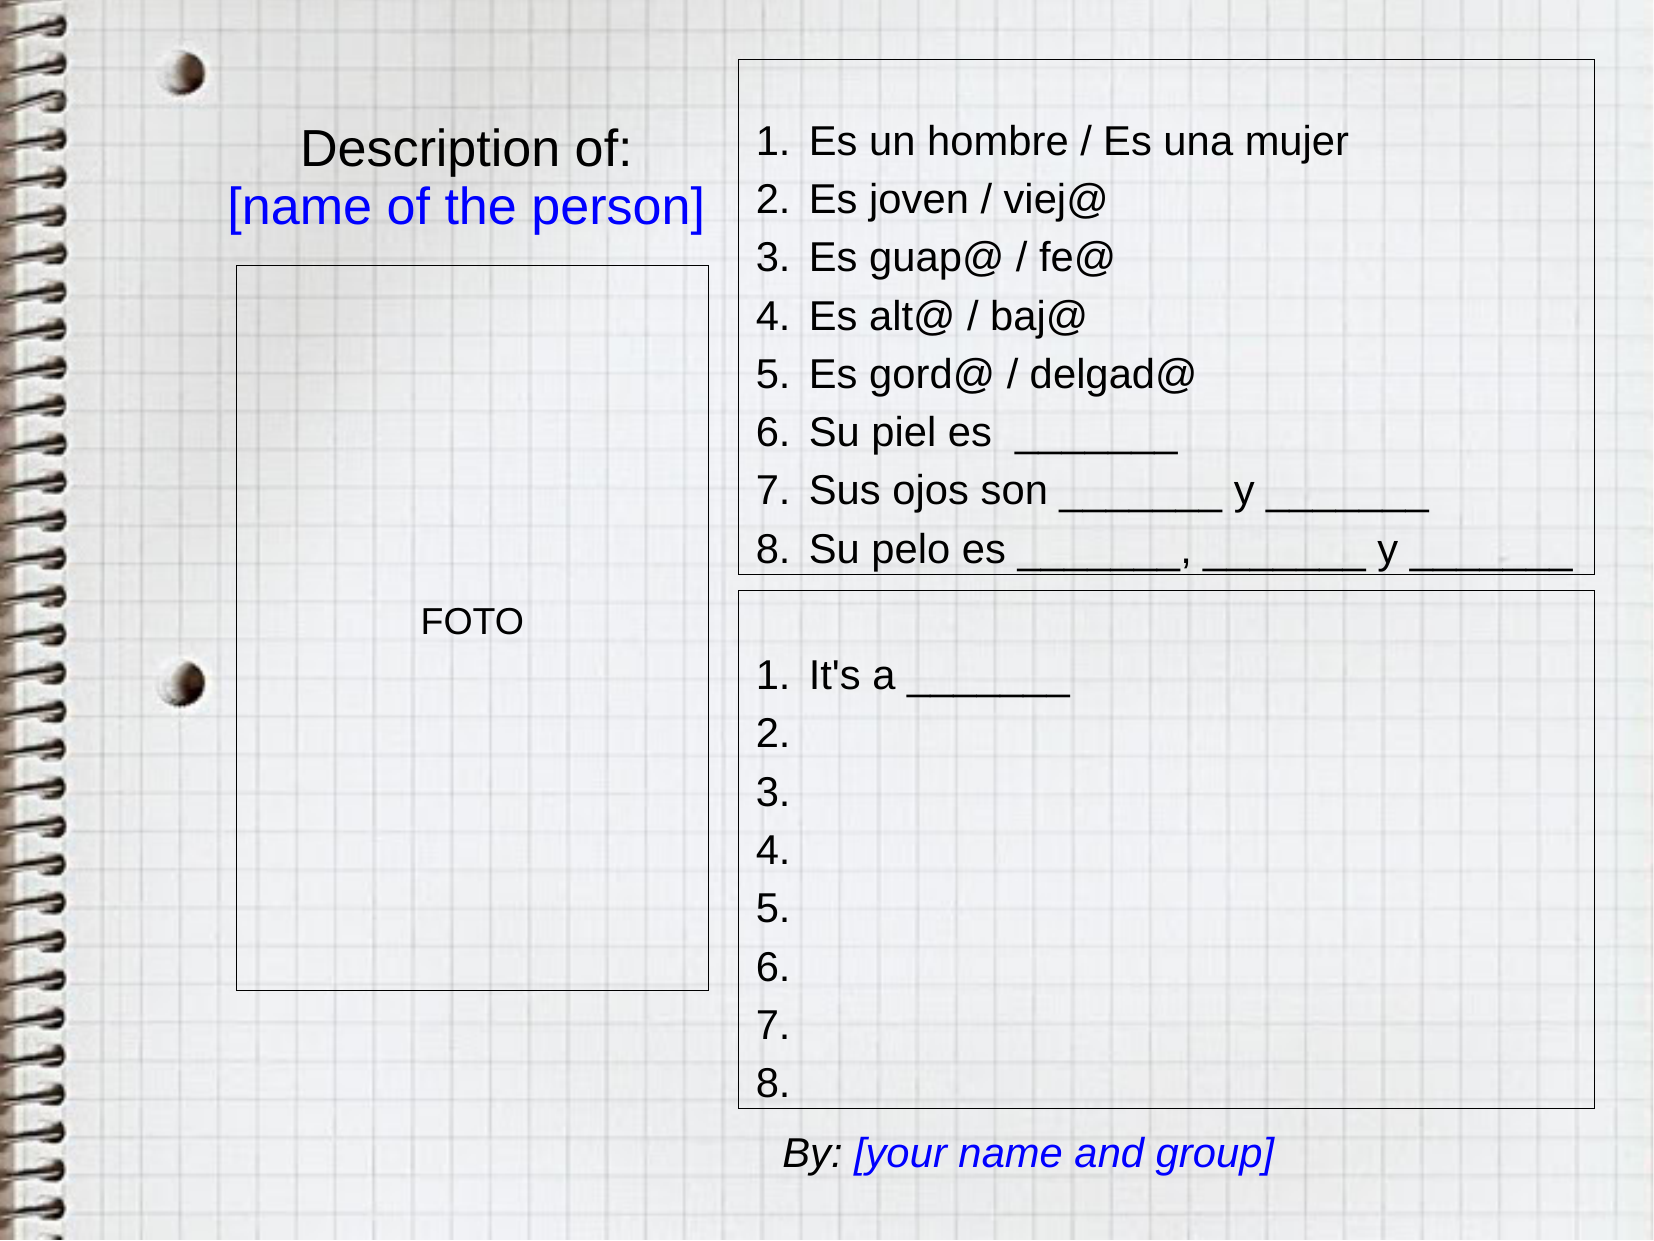

# Description of: [name of the person]
Es un hombre / Es una mujer
Es joven / viej@
Es guap@ / fe@
Es alt@ / baj@
Es gord@ / delgad@
Su piel es _______
Sus ojos son _______ y _______
Su pelo es _______, _______ y _______
It's a _______
FOTO
By: [your name and group]